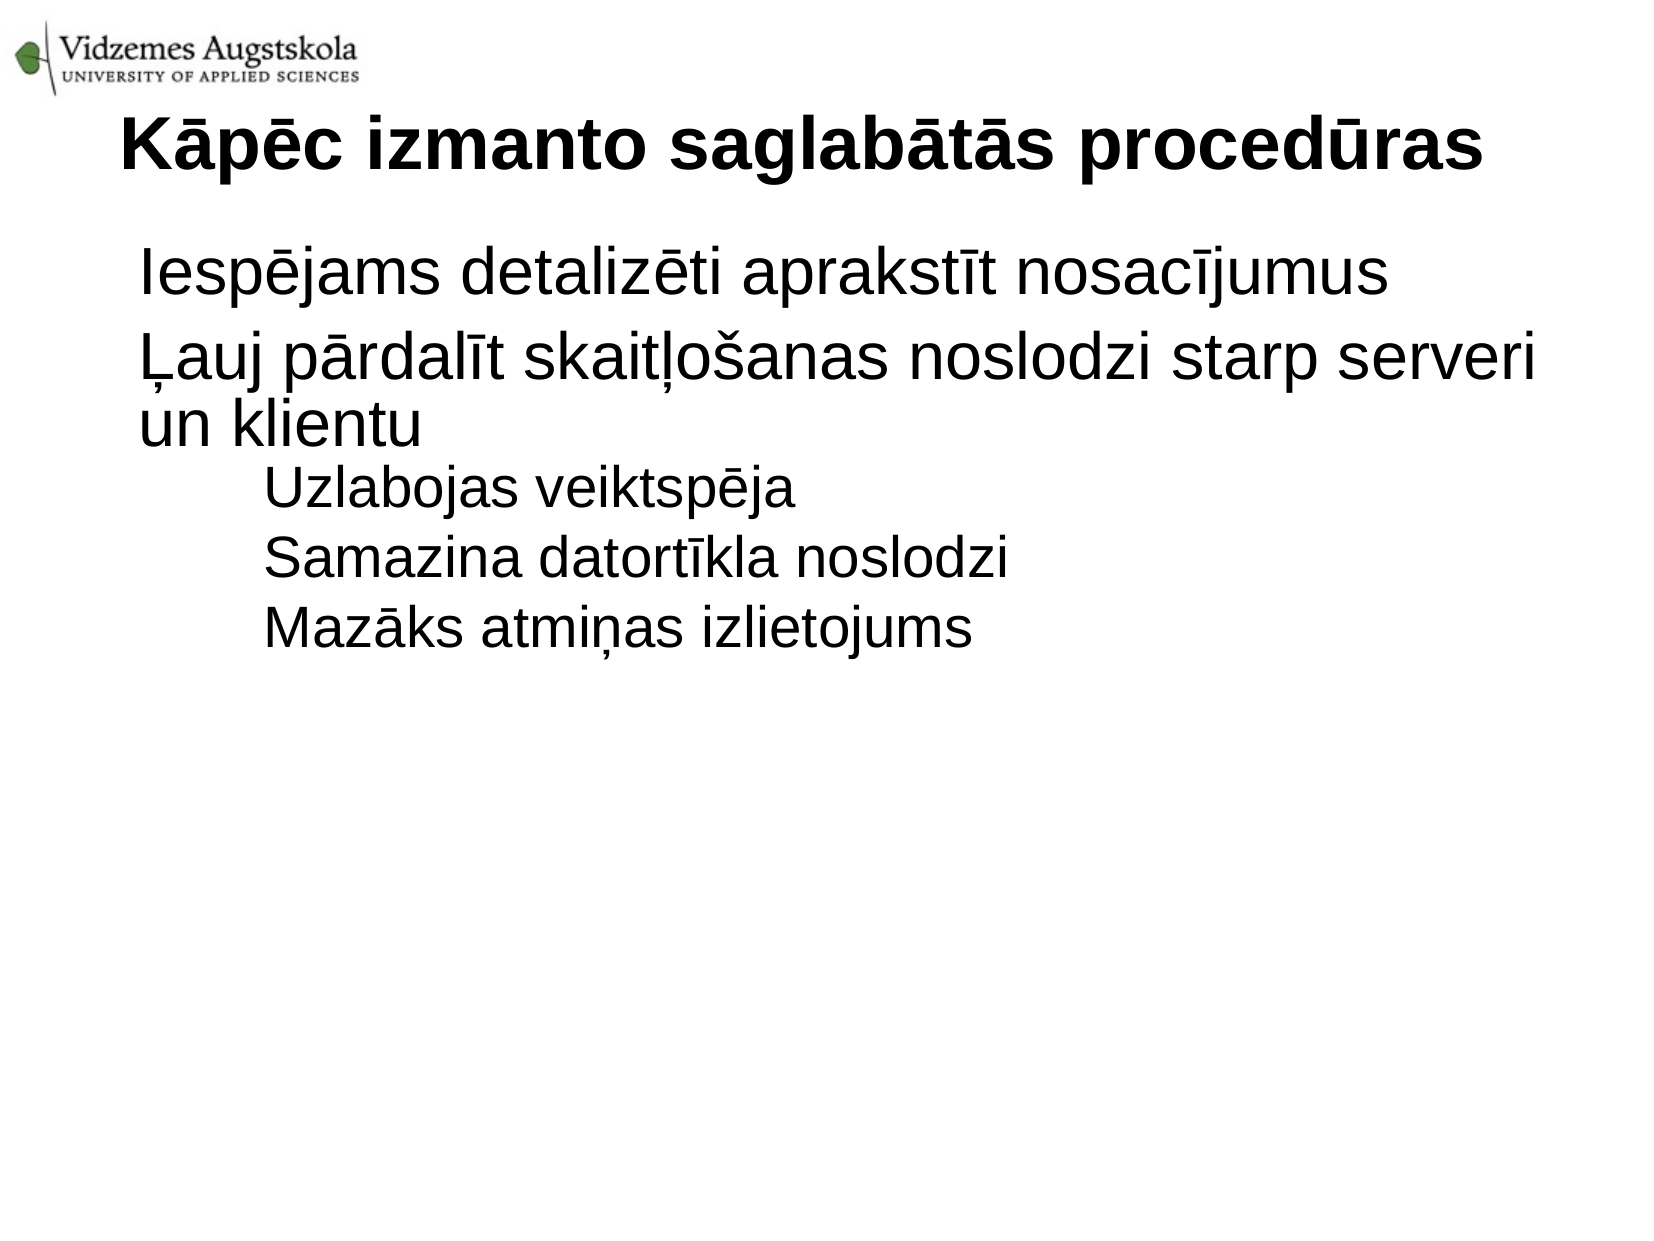

# Kāpēc izmanto saglabātās procedūras
Iespējams detalizēti aprakstīt nosacījumus
Ļauj pārdalīt skaitļošanas noslodzi starp serveri un klientu
Uzlabojas veiktspēja
Samazina datortīkla noslodzi
Mazāks atmiņas izlietojums